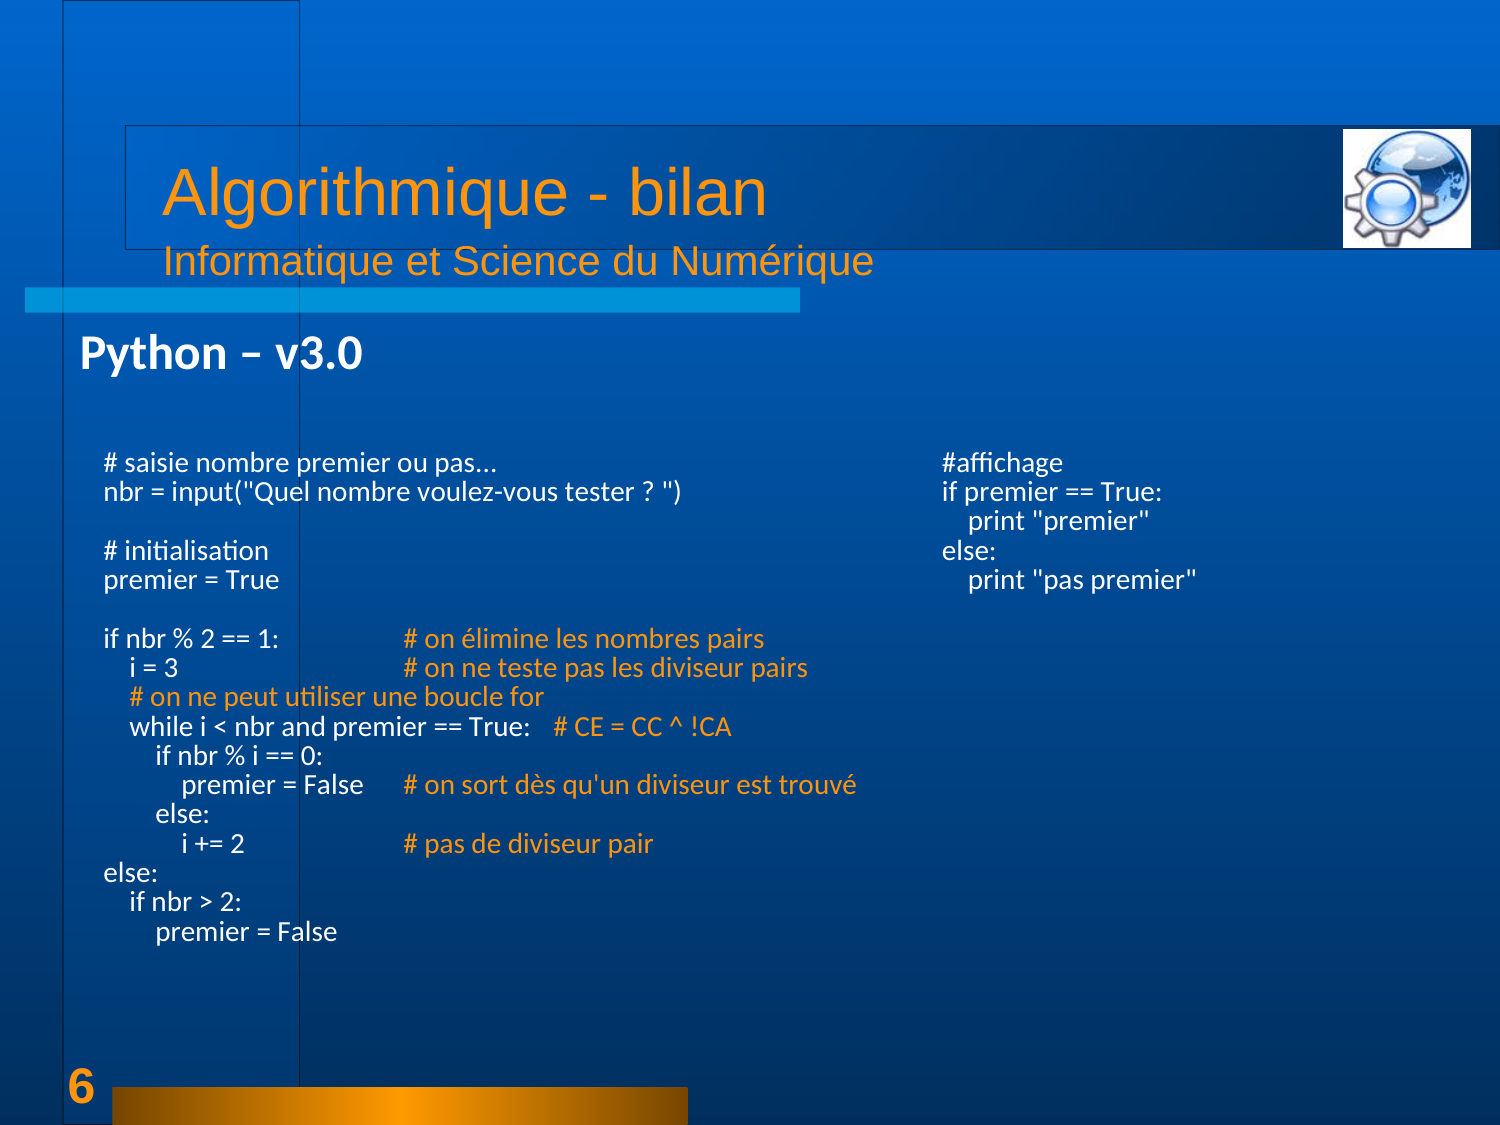

Python – v3.0
# saisie nombre premier ou pas...
nbr = input("Quel nombre voulez-vous tester ? ")
# initialisation
premier = True
if nbr % 2 == 1:	# on élimine les nombres pairs
 i = 3		# on ne teste pas les diviseur pairs
 # on ne peut utiliser une boucle for
 while i < nbr and premier == True:	# CE = CC ^ !CA
 if nbr % i == 0:
 premier = False	# on sort dès qu'un diviseur est trouvé
 else:
 i += 2		# pas de diviseur pair
else:
 if nbr > 2:
 premier = False
#affichage
if premier == True:
 print "premier"
else:
 print "pas premier"